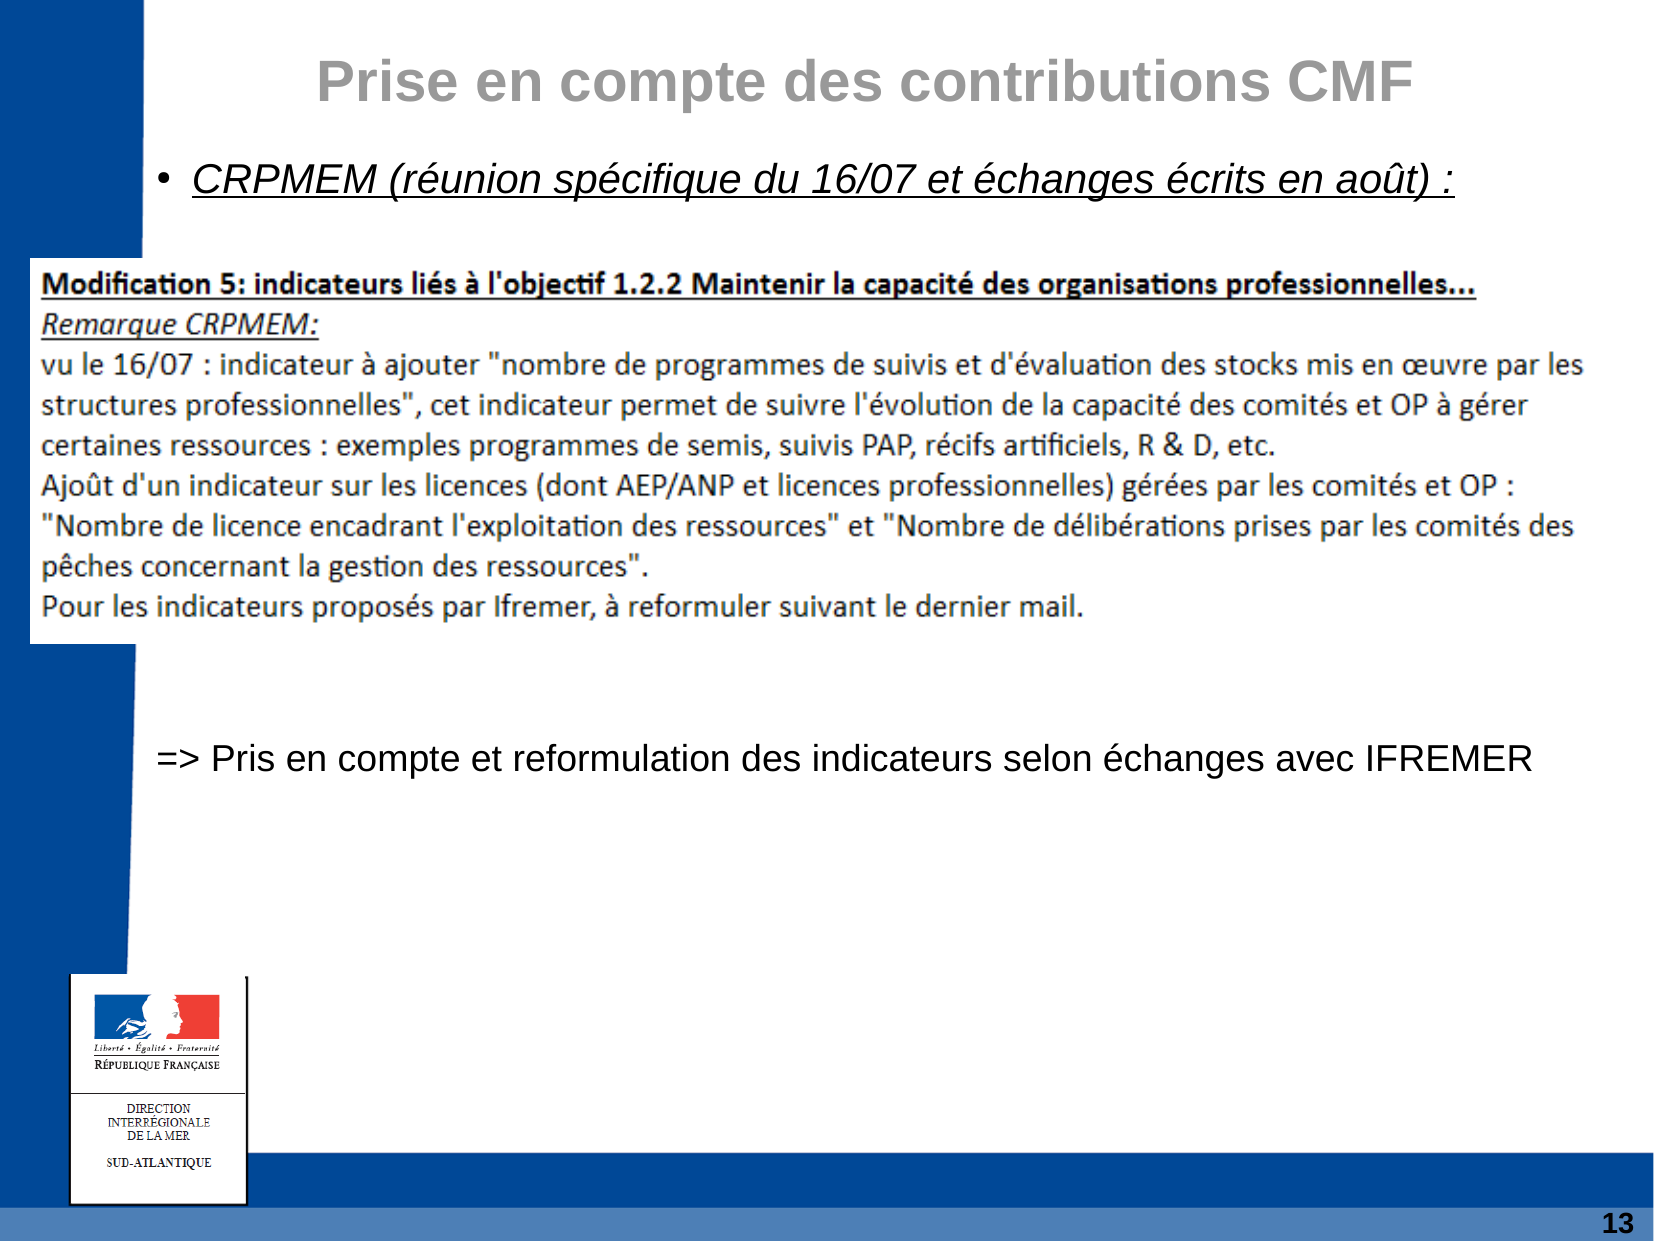

Prise en compte des contributions CMF
CRPMEM (réunion spécifique du 16/07 et échanges écrits en août) :
=> Pris en compte et reformulation des indicateurs selon échanges avec IFREMER